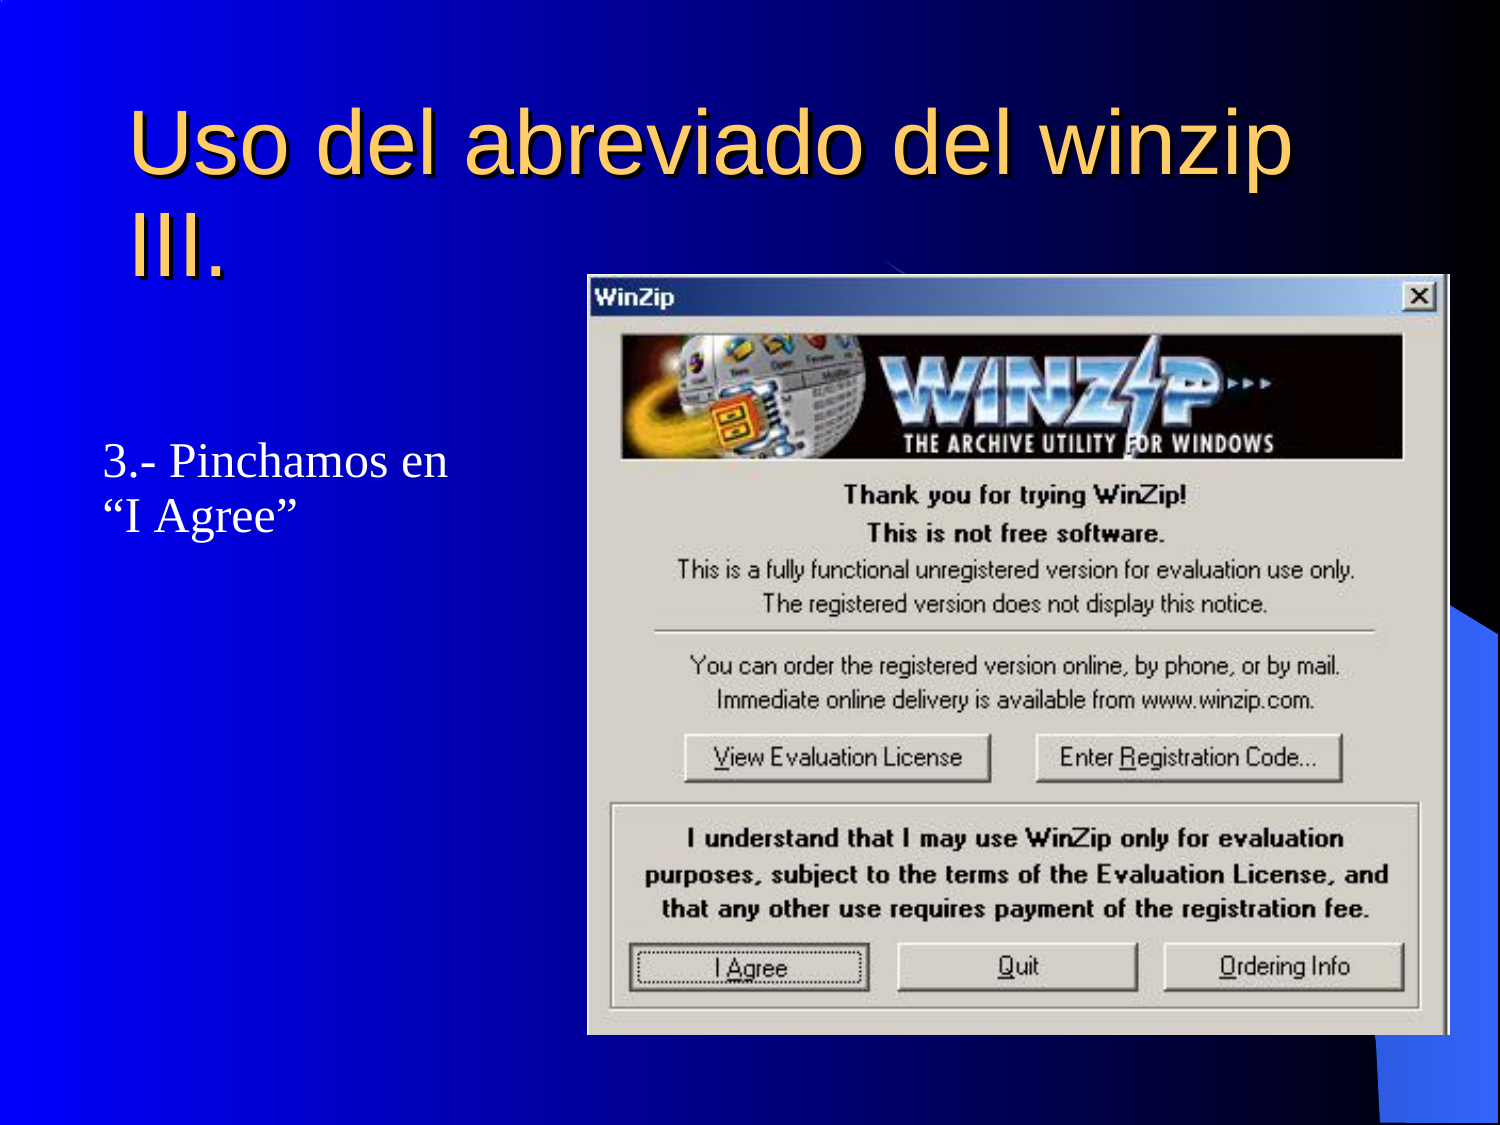

# Uso del abreviado del winzip III.
3.- Pinchamos en “I Agree”